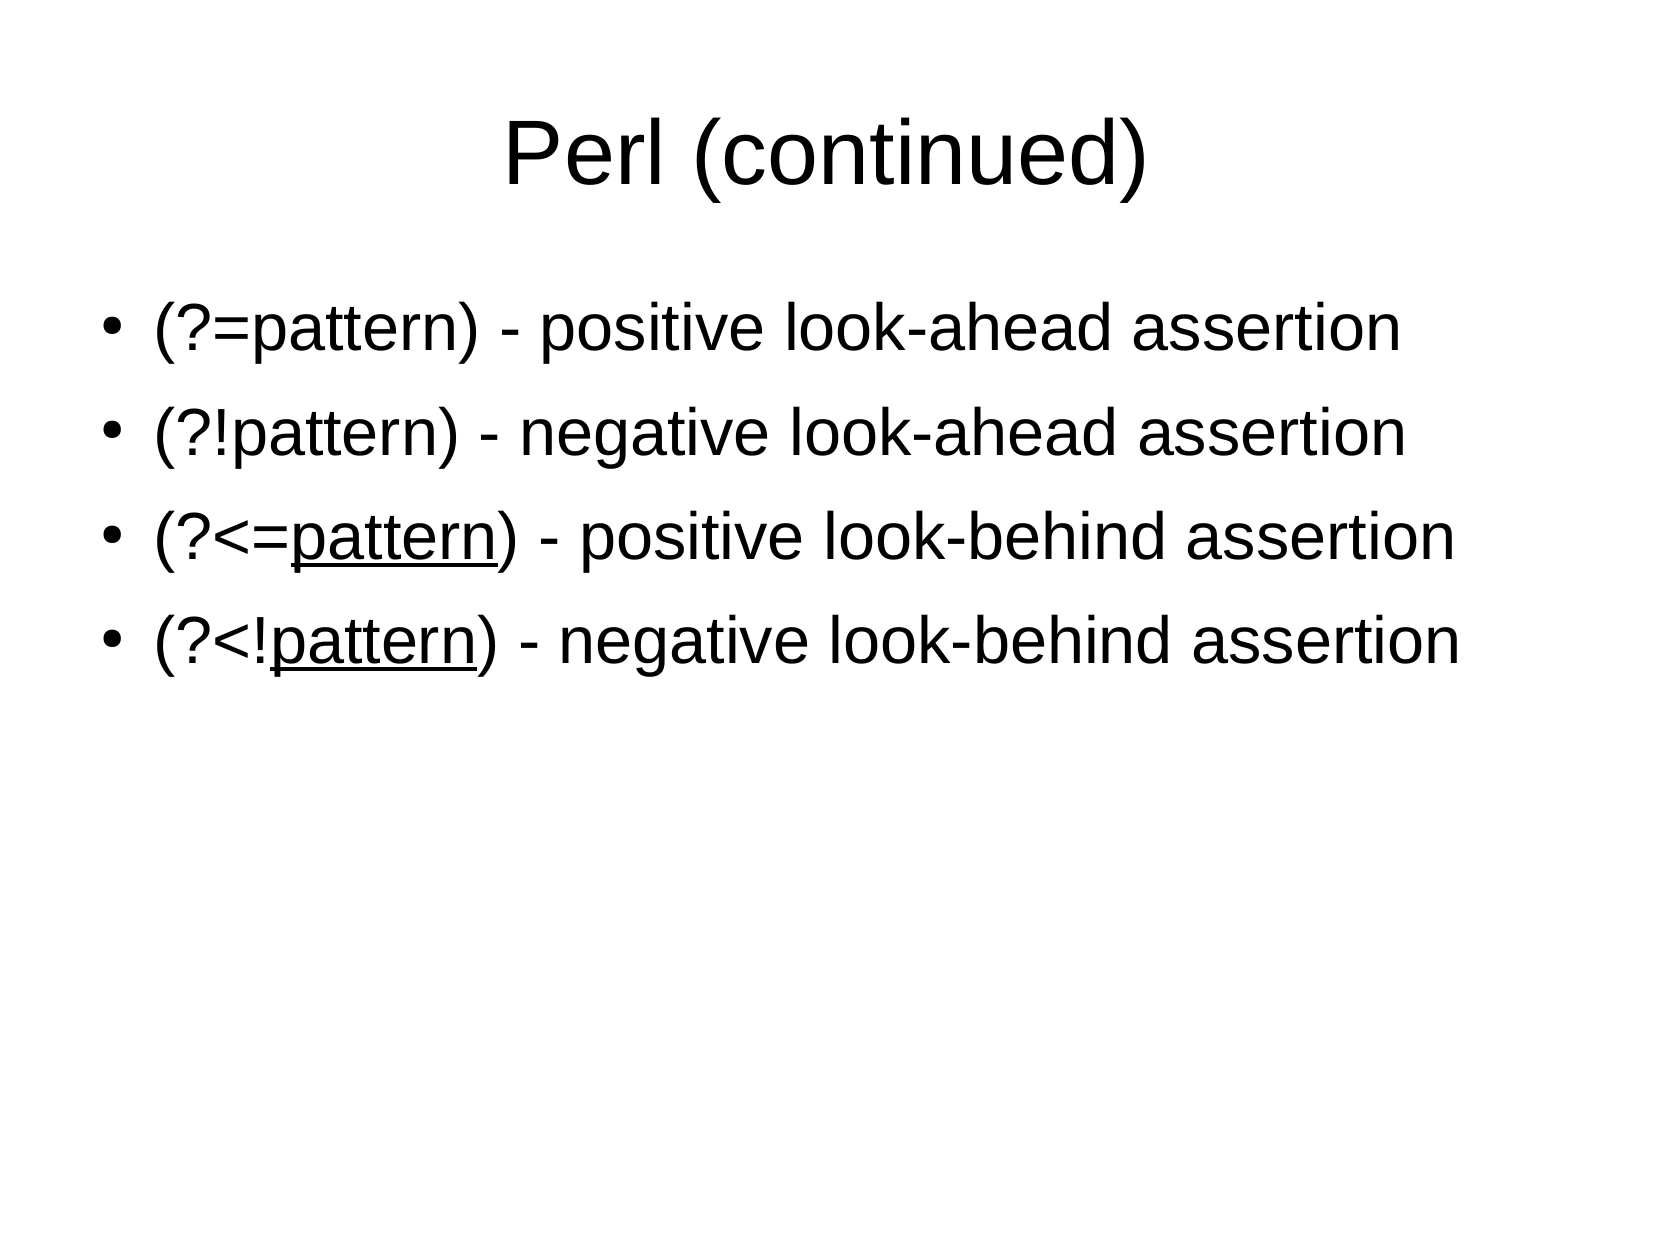

# Perl (continued)
(?=pattern) - positive look-ahead assertion
(?!pattern) - negative look-ahead assertion
(?<=pattern) - positive look-behind assertion
(?<!pattern) - negative look-behind assertion